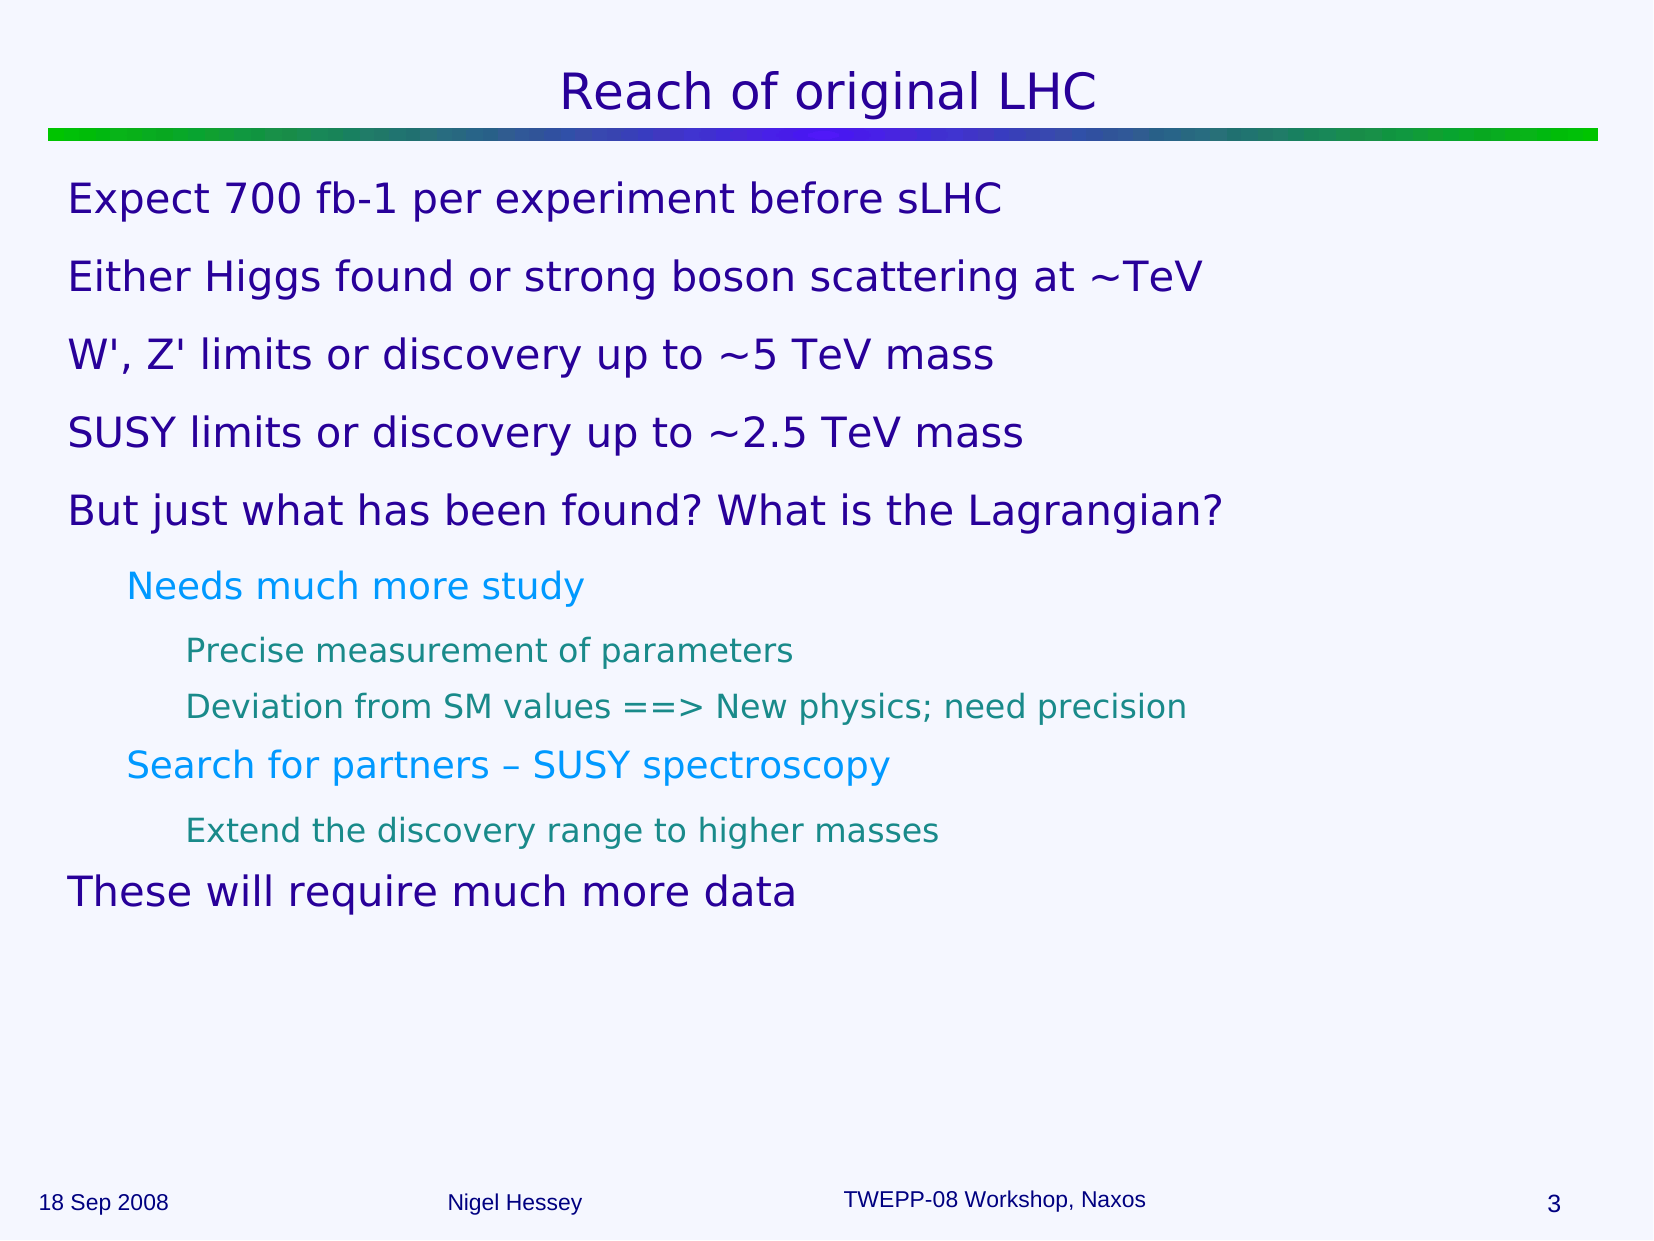

# Reach of original LHC
Expect 700 fb-1 per experiment before sLHC
Either Higgs found or strong boson scattering at ~TeV
W', Z' limits or discovery up to ~5 TeV mass
SUSY limits or discovery up to ~2.5 TeV mass
But just what has been found? What is the Lagrangian?
Needs much more study
Precise measurement of parameters
Deviation from SM values ==> New physics; need precision
Search for partners – SUSY spectroscopy
Extend the discovery range to higher masses
These will require much more data